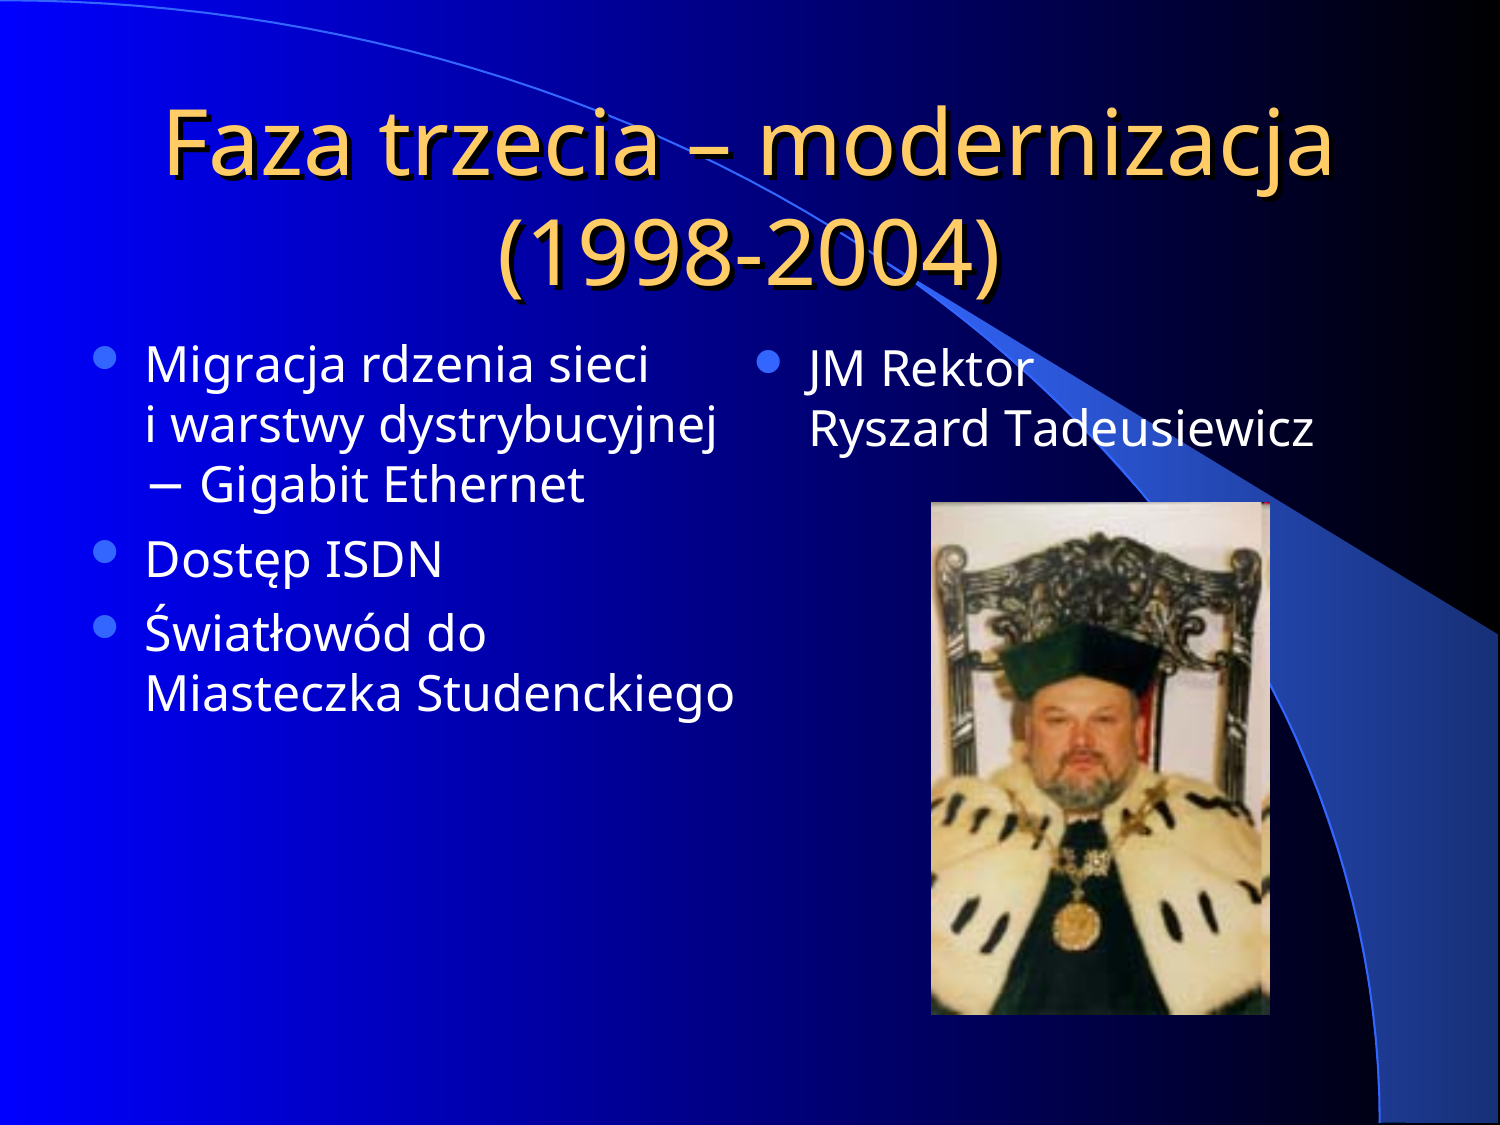

Faza trzecia – modernizacja (1998-2004)
# Migracja rdzenia sieci i warstwy dystrybucyjnej − Gigabit Ethernet
Dostęp ISDN
Światłowód do Miasteczka Studenckiego
JM Rektor Ryszard Tadeusiewicz